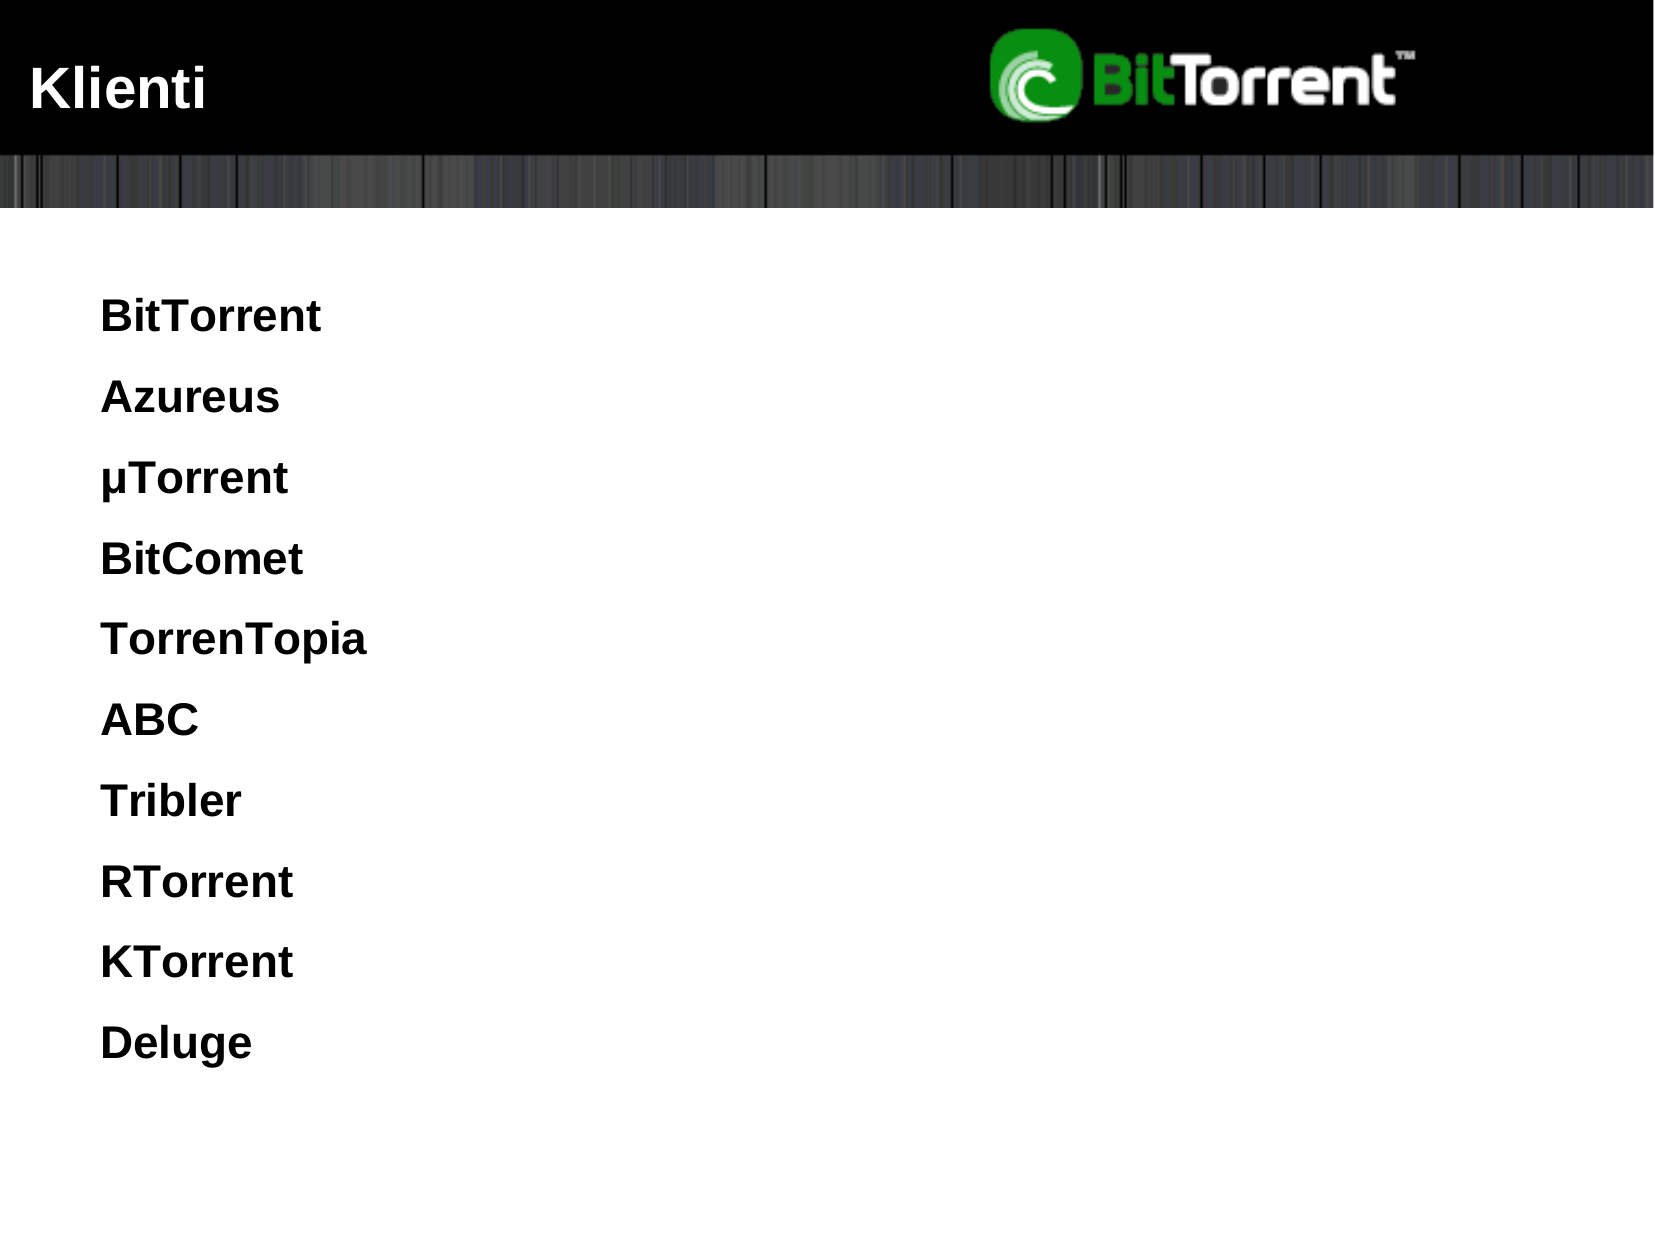

# Klienti
BitTorrent
Azureus
μTorrent
BitComet
TorrenTopia
ABC
Tribler
RTorrent
KTorrent
Deluge